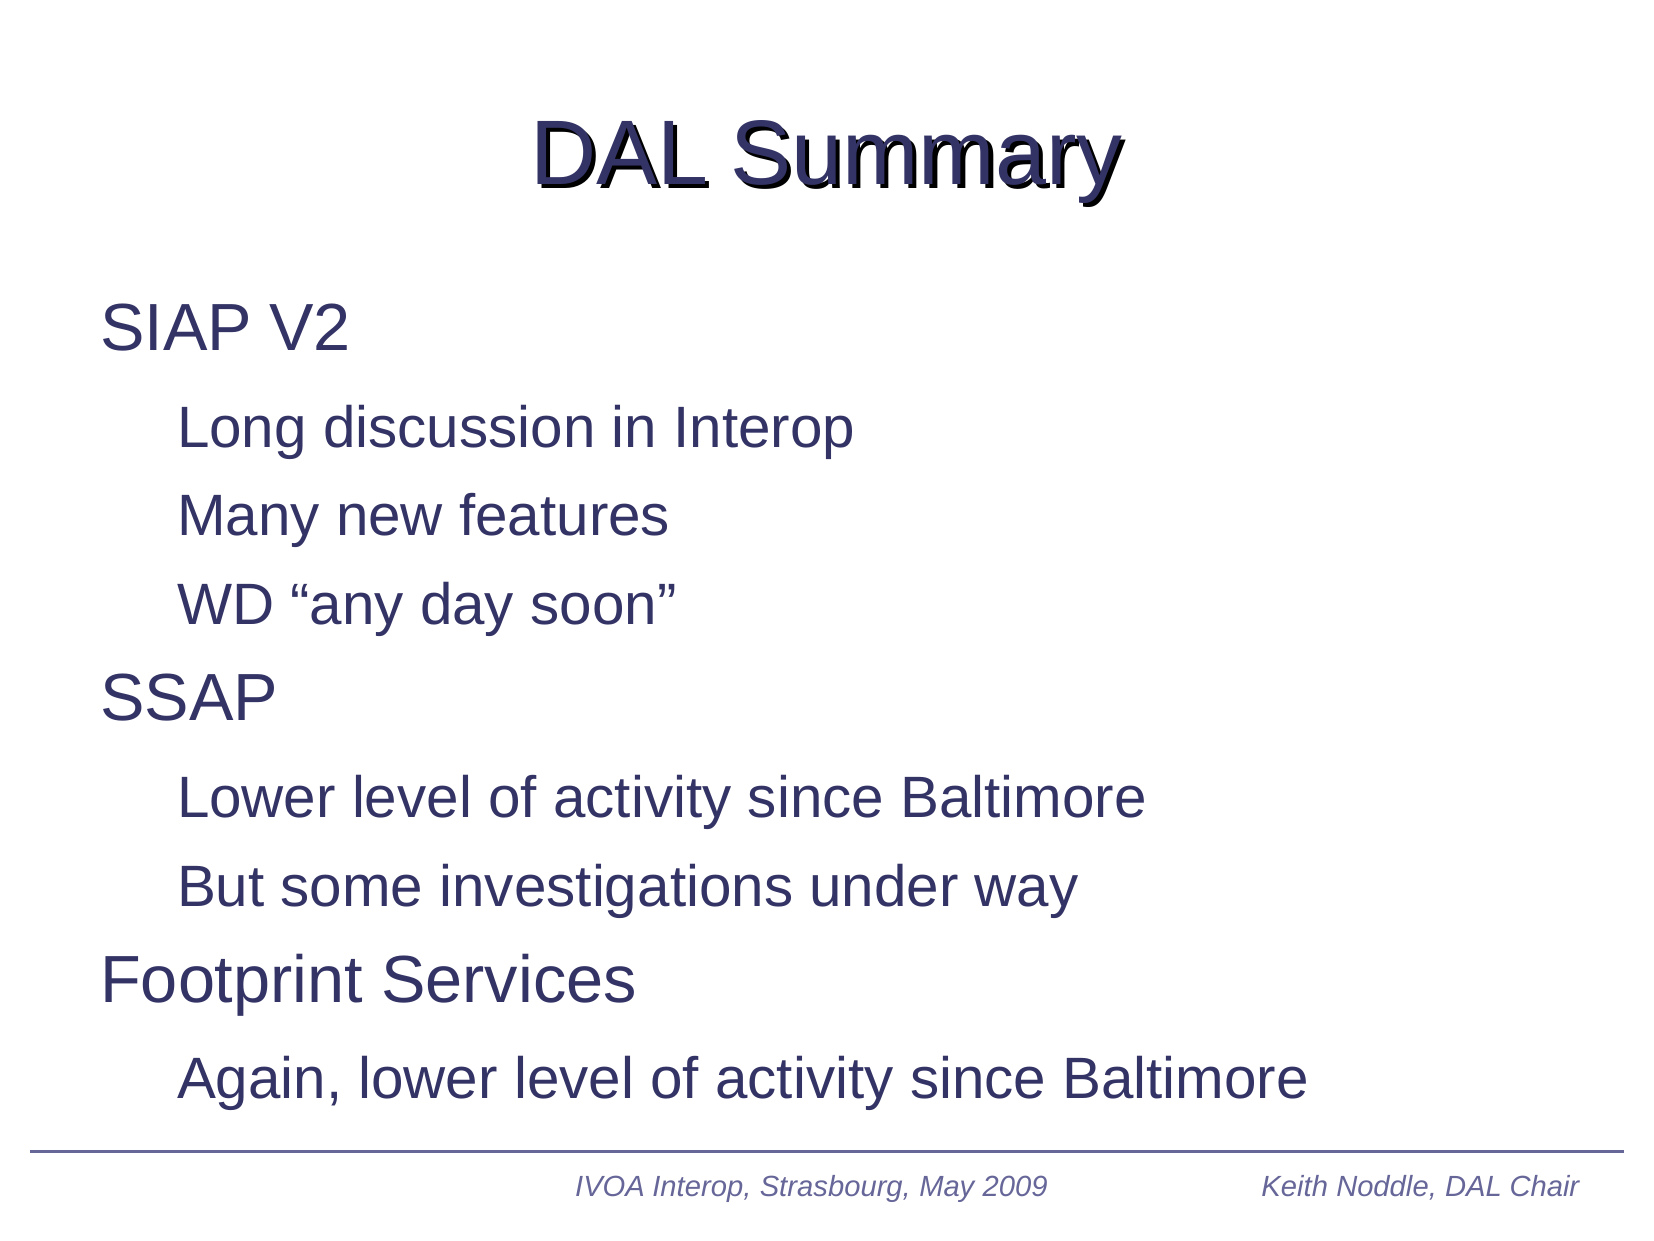

# DAL Summary
SIAP V2
Long discussion in Interop
Many new features
WD “any day soon”
SSAP
Lower level of activity since Baltimore
But some investigations under way
Footprint Services
Again, lower level of activity since Baltimore